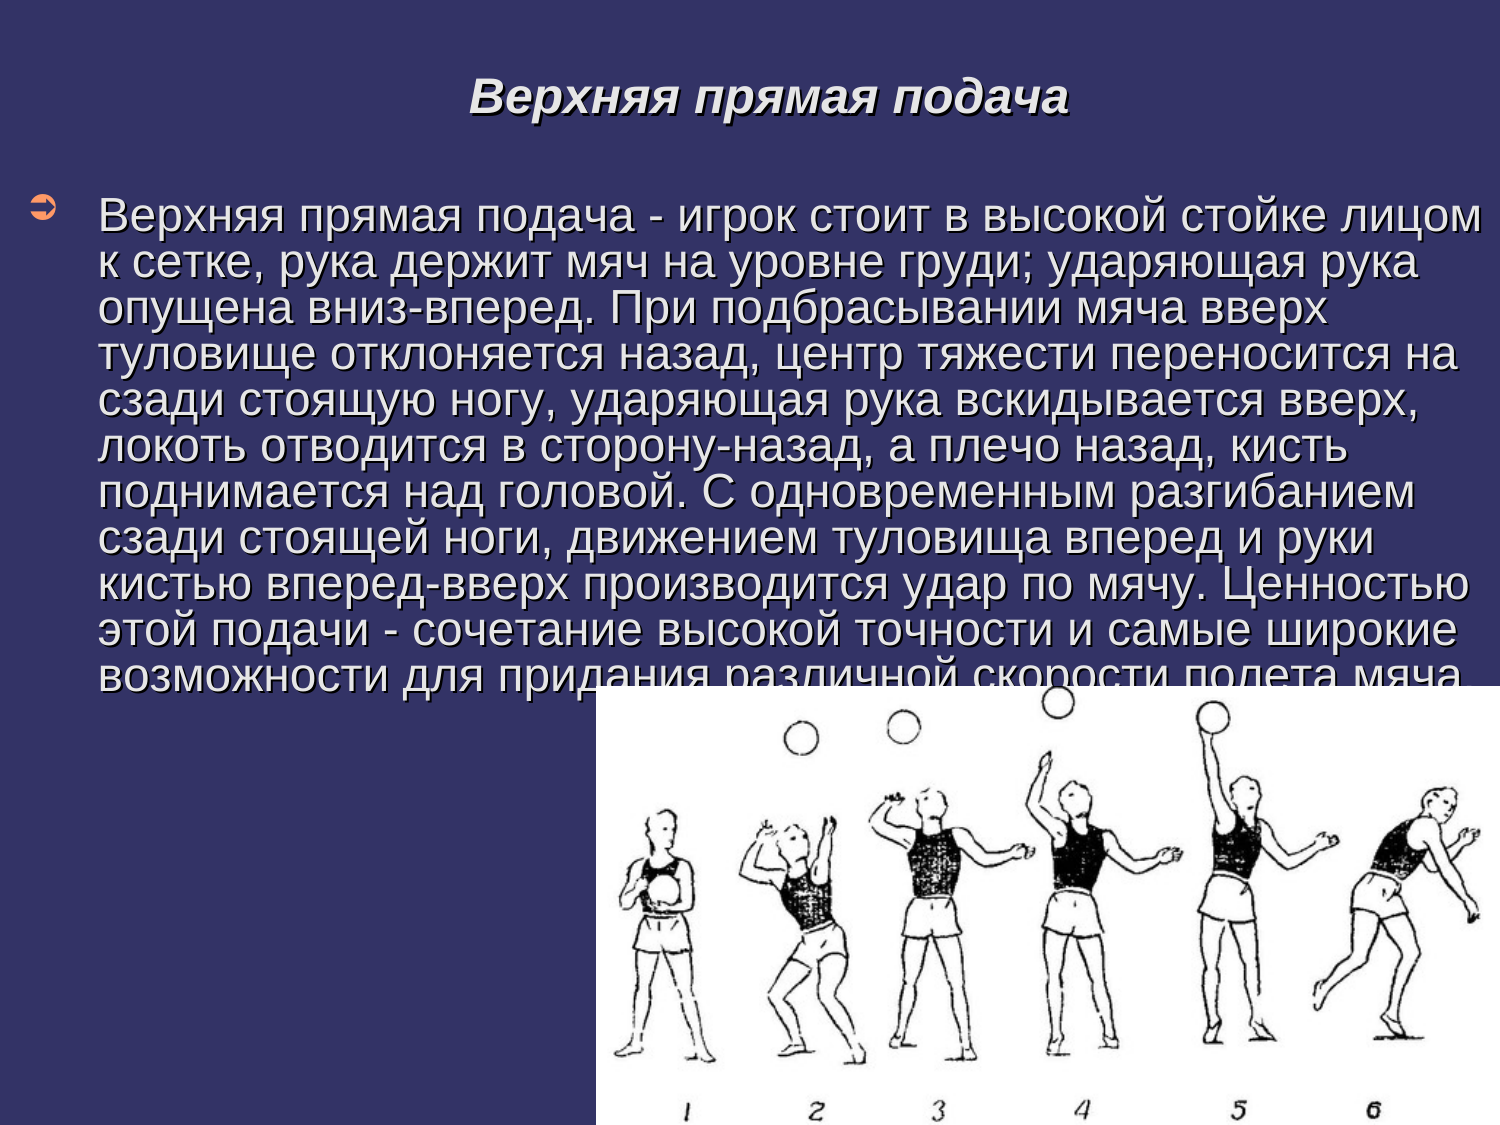

# Верхняя прямая подача
Верхняя прямая подача - игрок стоит в высокой стойке лицом к сетке, рука держит мяч на уровне груди; ударяющая рука опущена вниз-вперед. При подбрасывании мяча вверх туловище отклоняется назад, центр тяжести переносится на сзади стоящую ногу, ударяющая рука вскидывается вверх, локоть отводится в сторону-назад, а плечо назад, кисть поднимается над головой. С одновременным разгибанием сзади стоящей ноги, движением туловища вперед и руки кистью вперед-вверх производится удар по мячу. Ценностью этой подачи - сочетание высокой точности и самые широкие возможности для придания различной скорости полета мяча.